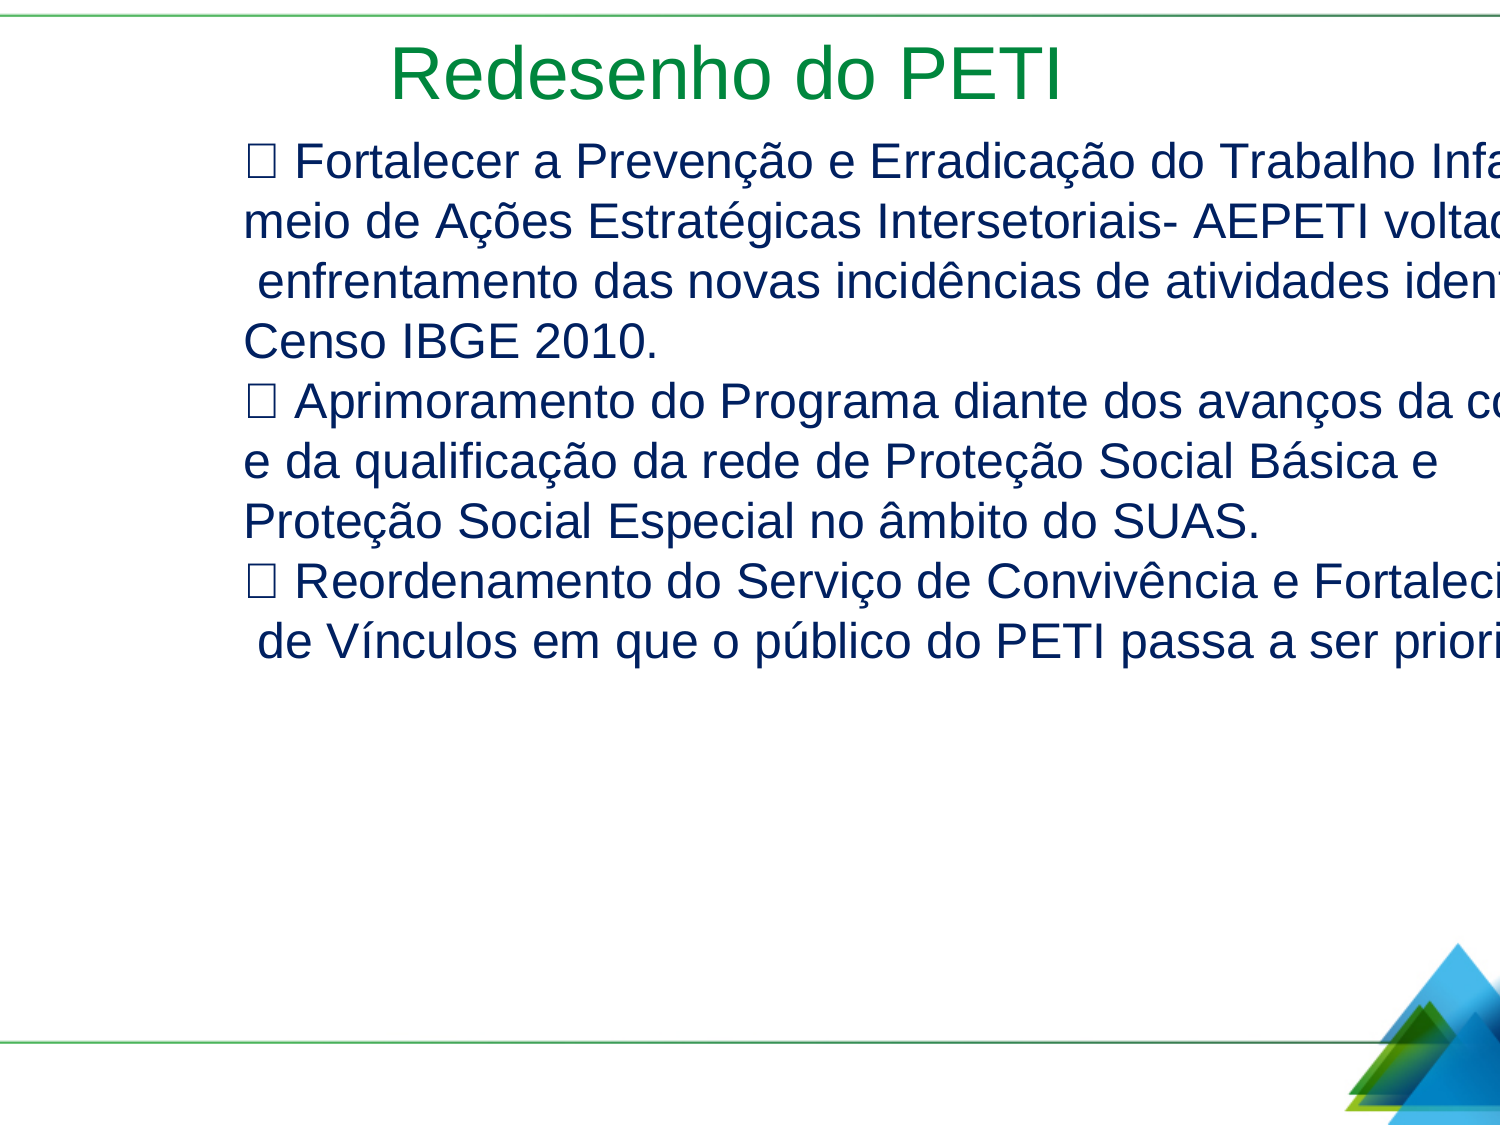

Redesenho do PETI
#
 Fortalecer a Prevenção e Erradicação do Trabalho Infantil por
meio de Ações Estratégicas Intersetoriais- AEPETI voltadas ao
 enfrentamento das novas incidências de atividades identificas
Censo IBGE 2010.
 Aprimoramento do Programa diante dos avanços da cobertura
e da qualificação da rede de Proteção Social Básica e
Proteção Social Especial no âmbito do SUAS.
 Reordenamento do Serviço de Convivência e Fortalecimento
 de Vínculos em que o público do PETI passa a ser prioritário.